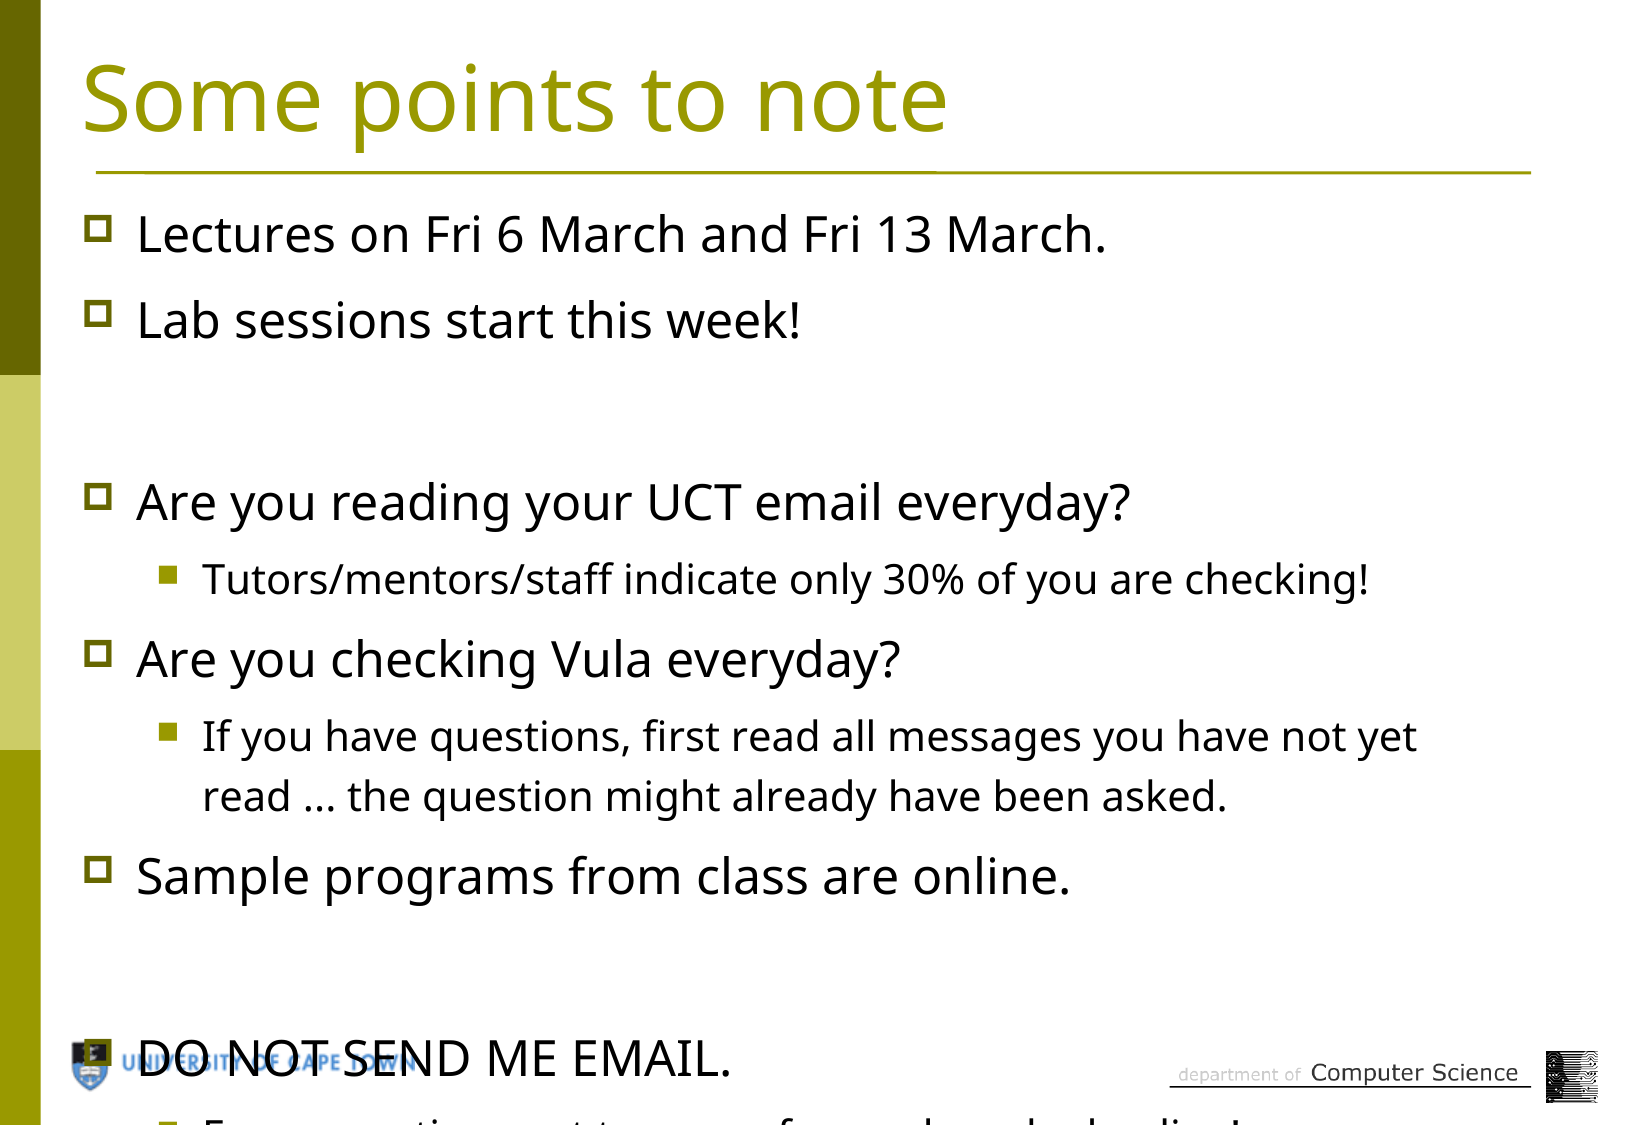

# Some points to note
Lectures on Fri 6 March and Fri 13 March.
Lab sessions start this week!
Are you reading your UCT email everyday?
Tutors/mentors/staff indicate only 30% of you are checking!
Are you checking Vula everyday?
If you have questions, first read all messages you have not yet read ... the question might already have been asked.
Sample programs from class are online.
DO NOT SEND ME EMAIL.
Every question sent to me so far can be asked online!